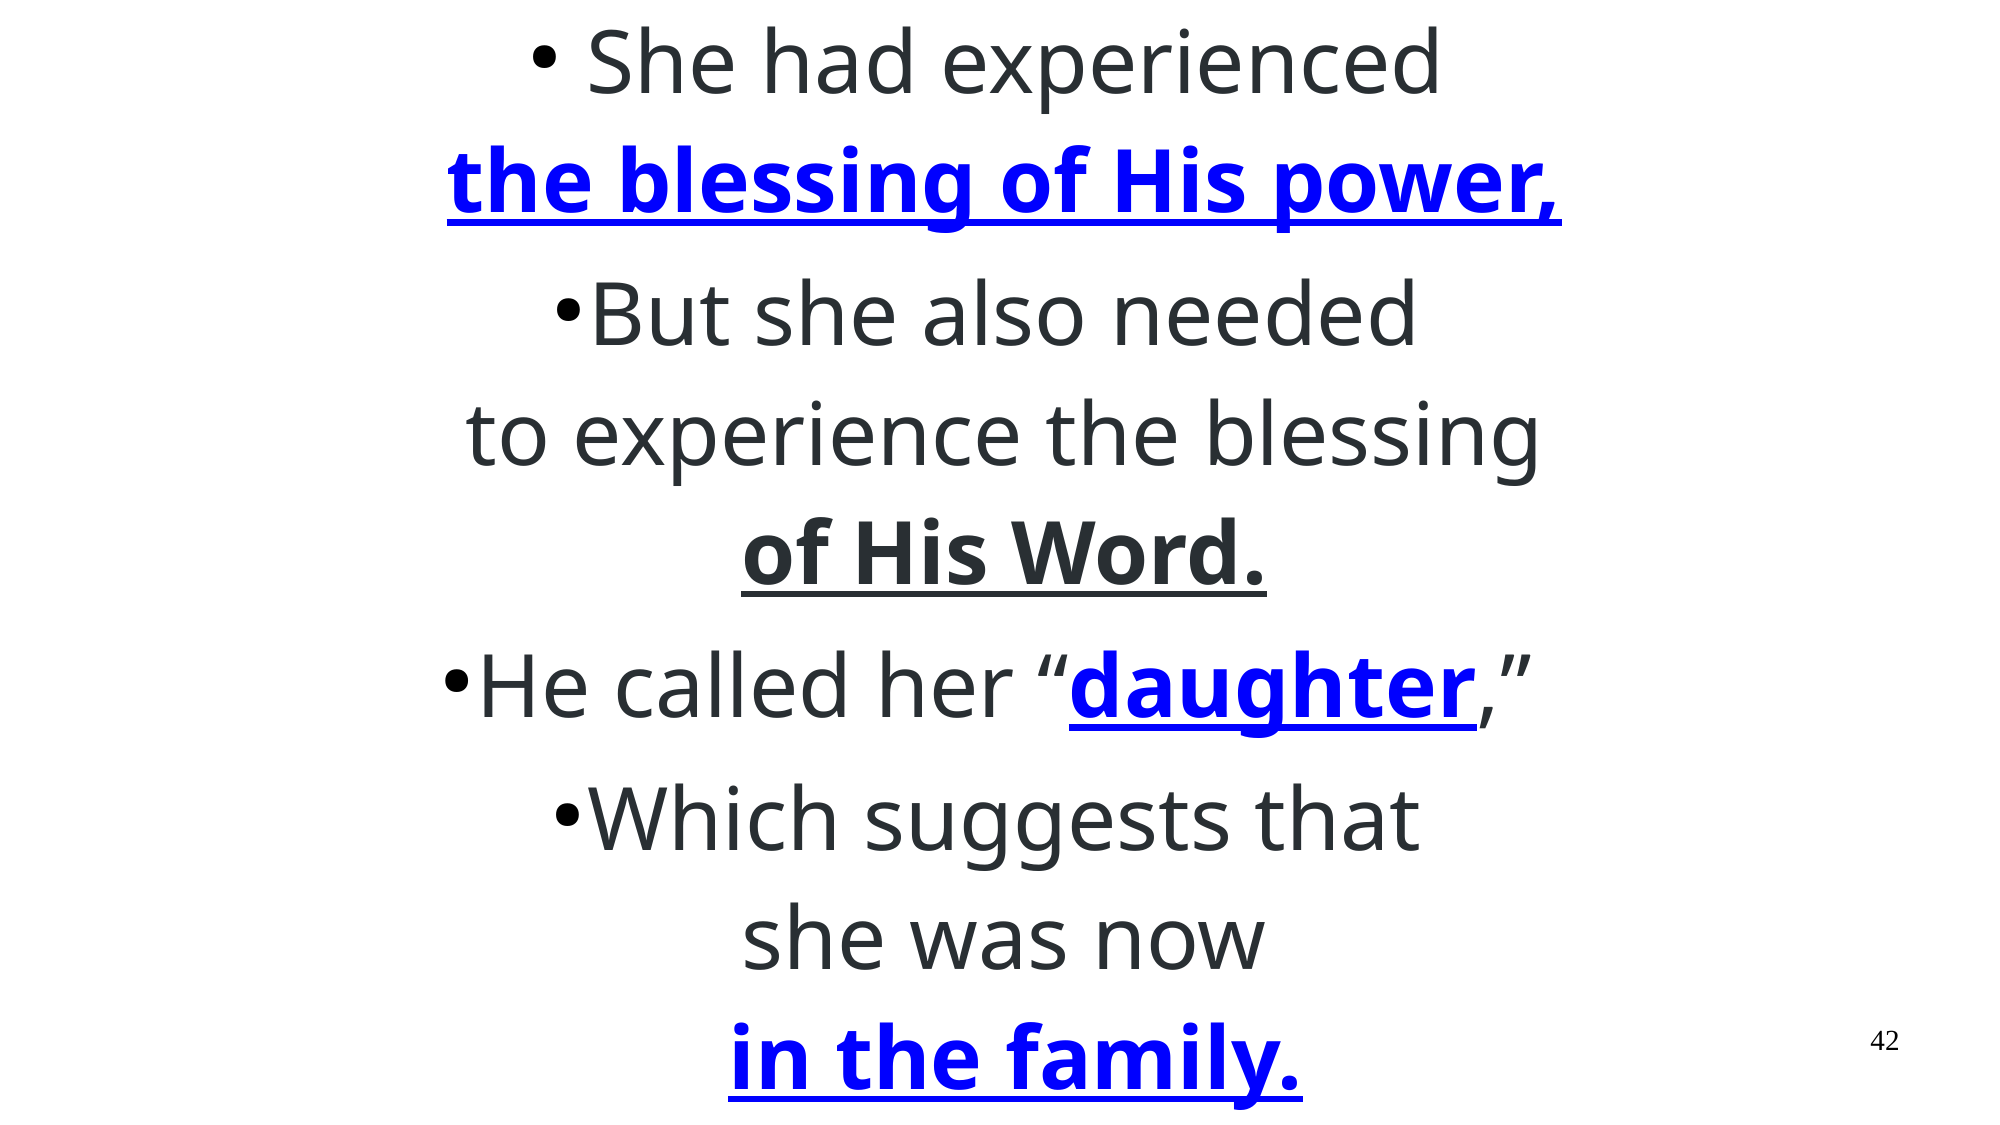

# She had experienced the blessing of His power,
But she also needed
to experience the blessing
of His Word.
He called her “daughter,”
Which suggests that
she was now
in the family.
42